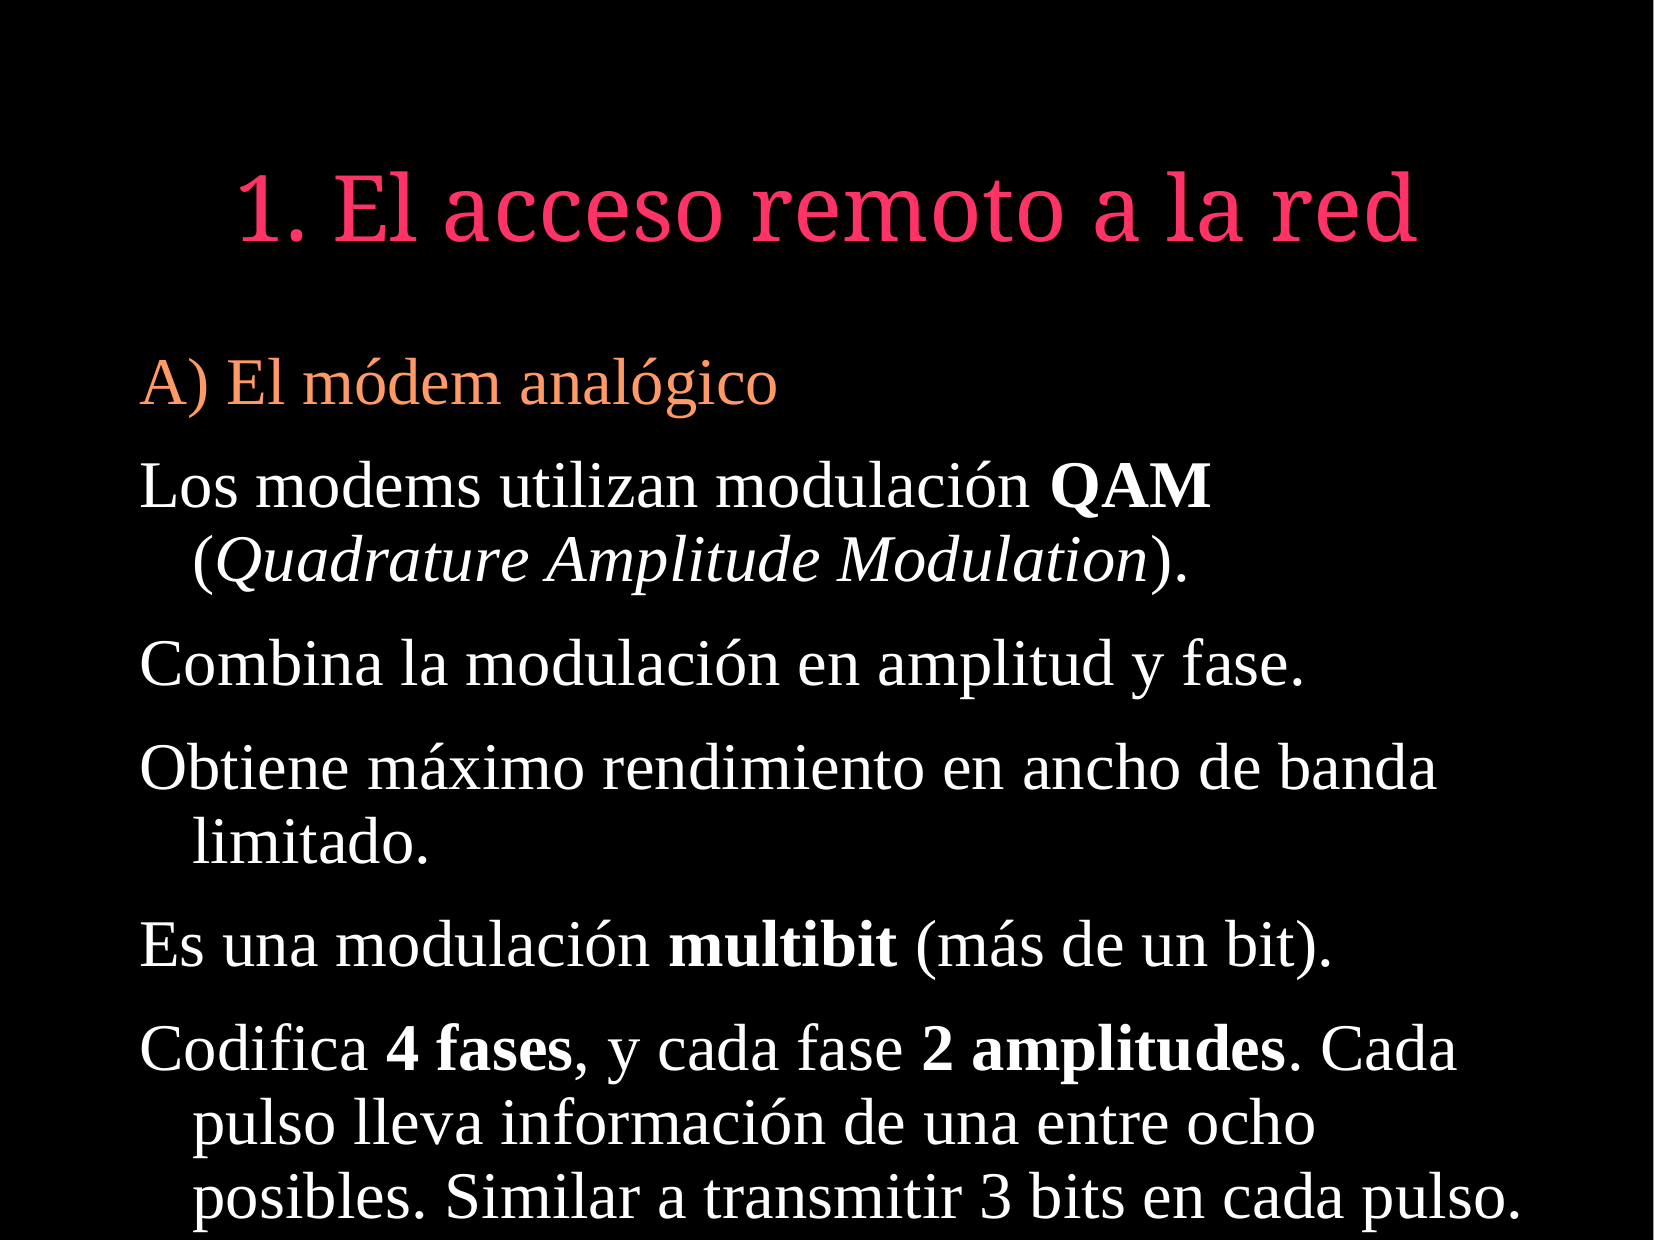

# 1. El acceso remoto a la red
A) El módem analógico
Los modems utilizan modulación QAM (Quadrature Amplitude Modulation).
Combina la modulación en amplitud y fase.
Obtiene máximo rendimiento en ancho de banda limitado.
Es una modulación multibit (más de un bit).
Codifica 4 fases, y cada fase 2 amplitudes. Cada pulso lleva información de una entre ocho posibles. Similar a transmitir 3 bits en cada pulso.